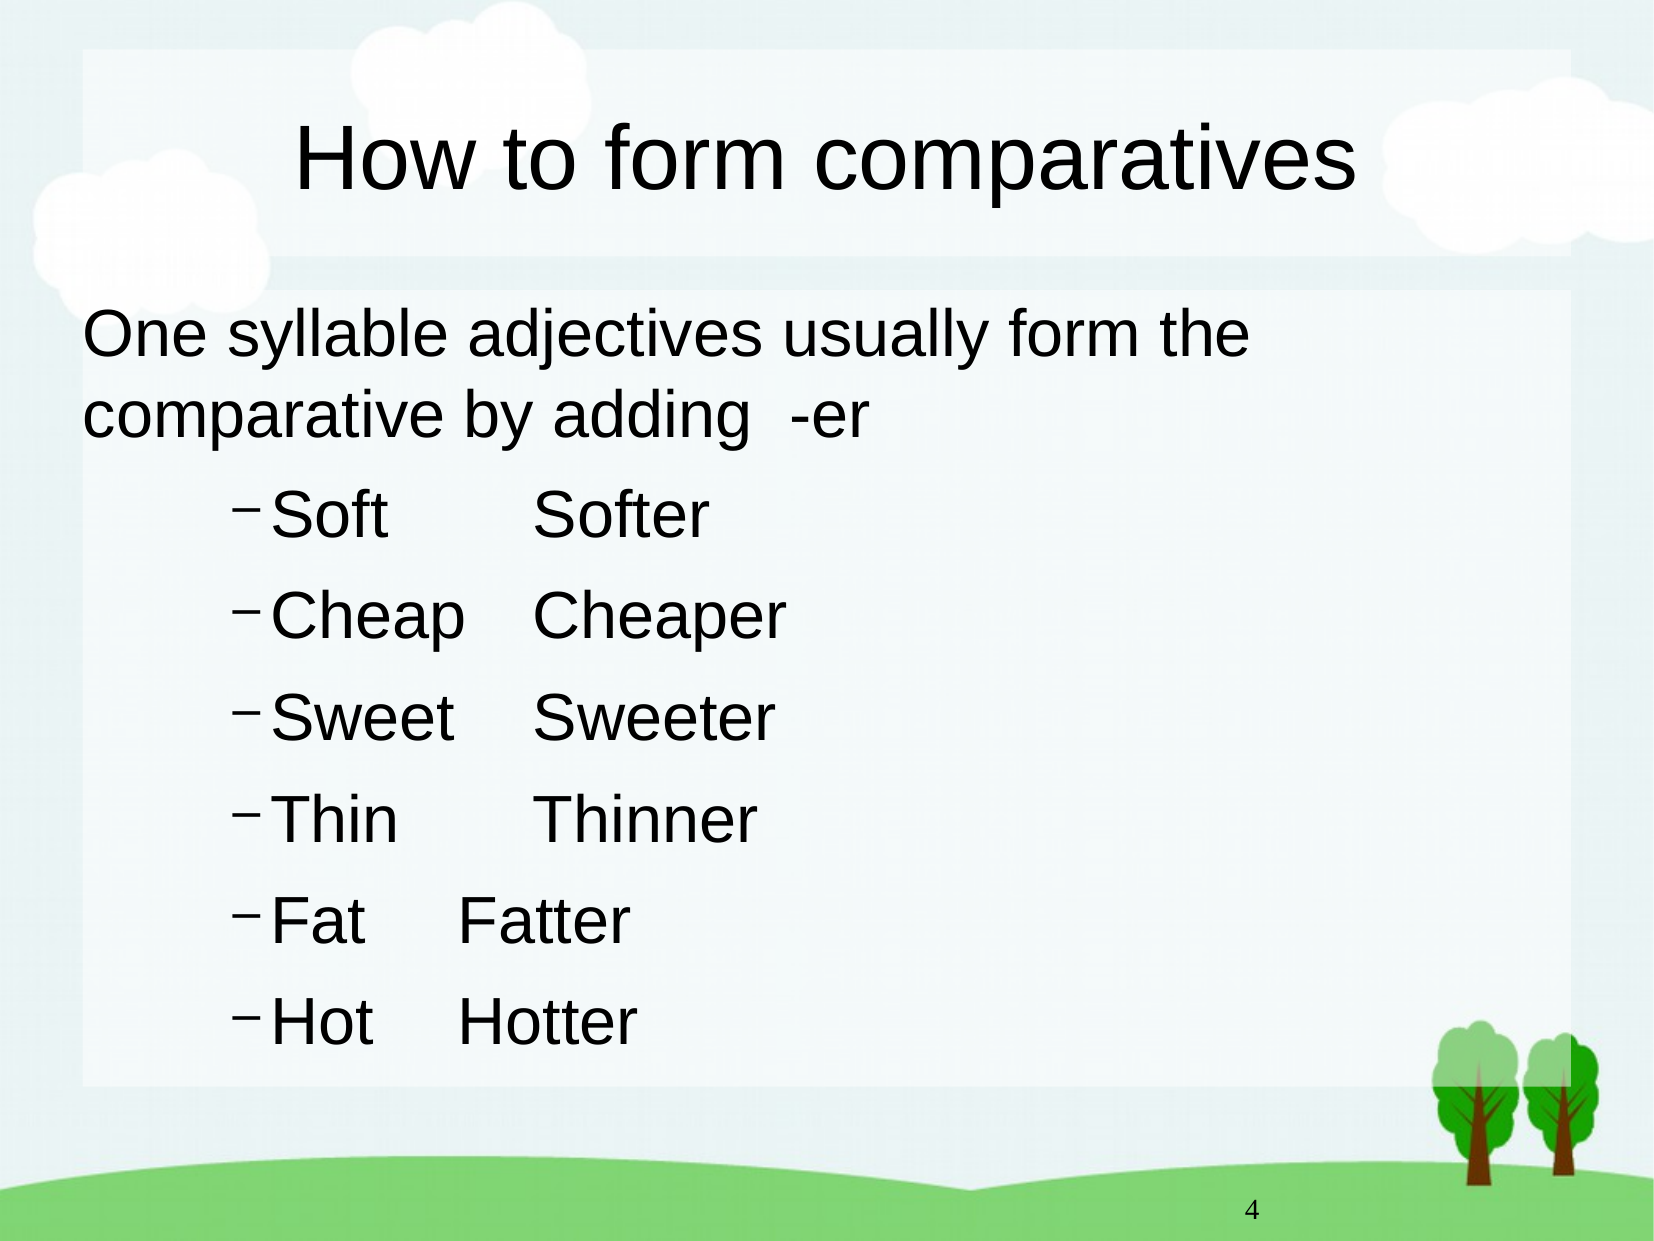

# How to form comparatives
One syllable adjectives usually form the comparative by adding -er
Soft		Softer
Cheap	Cheaper
Sweet		Sweeter
Thin		Thinner
Fat		Fatter
Hot		Hotter